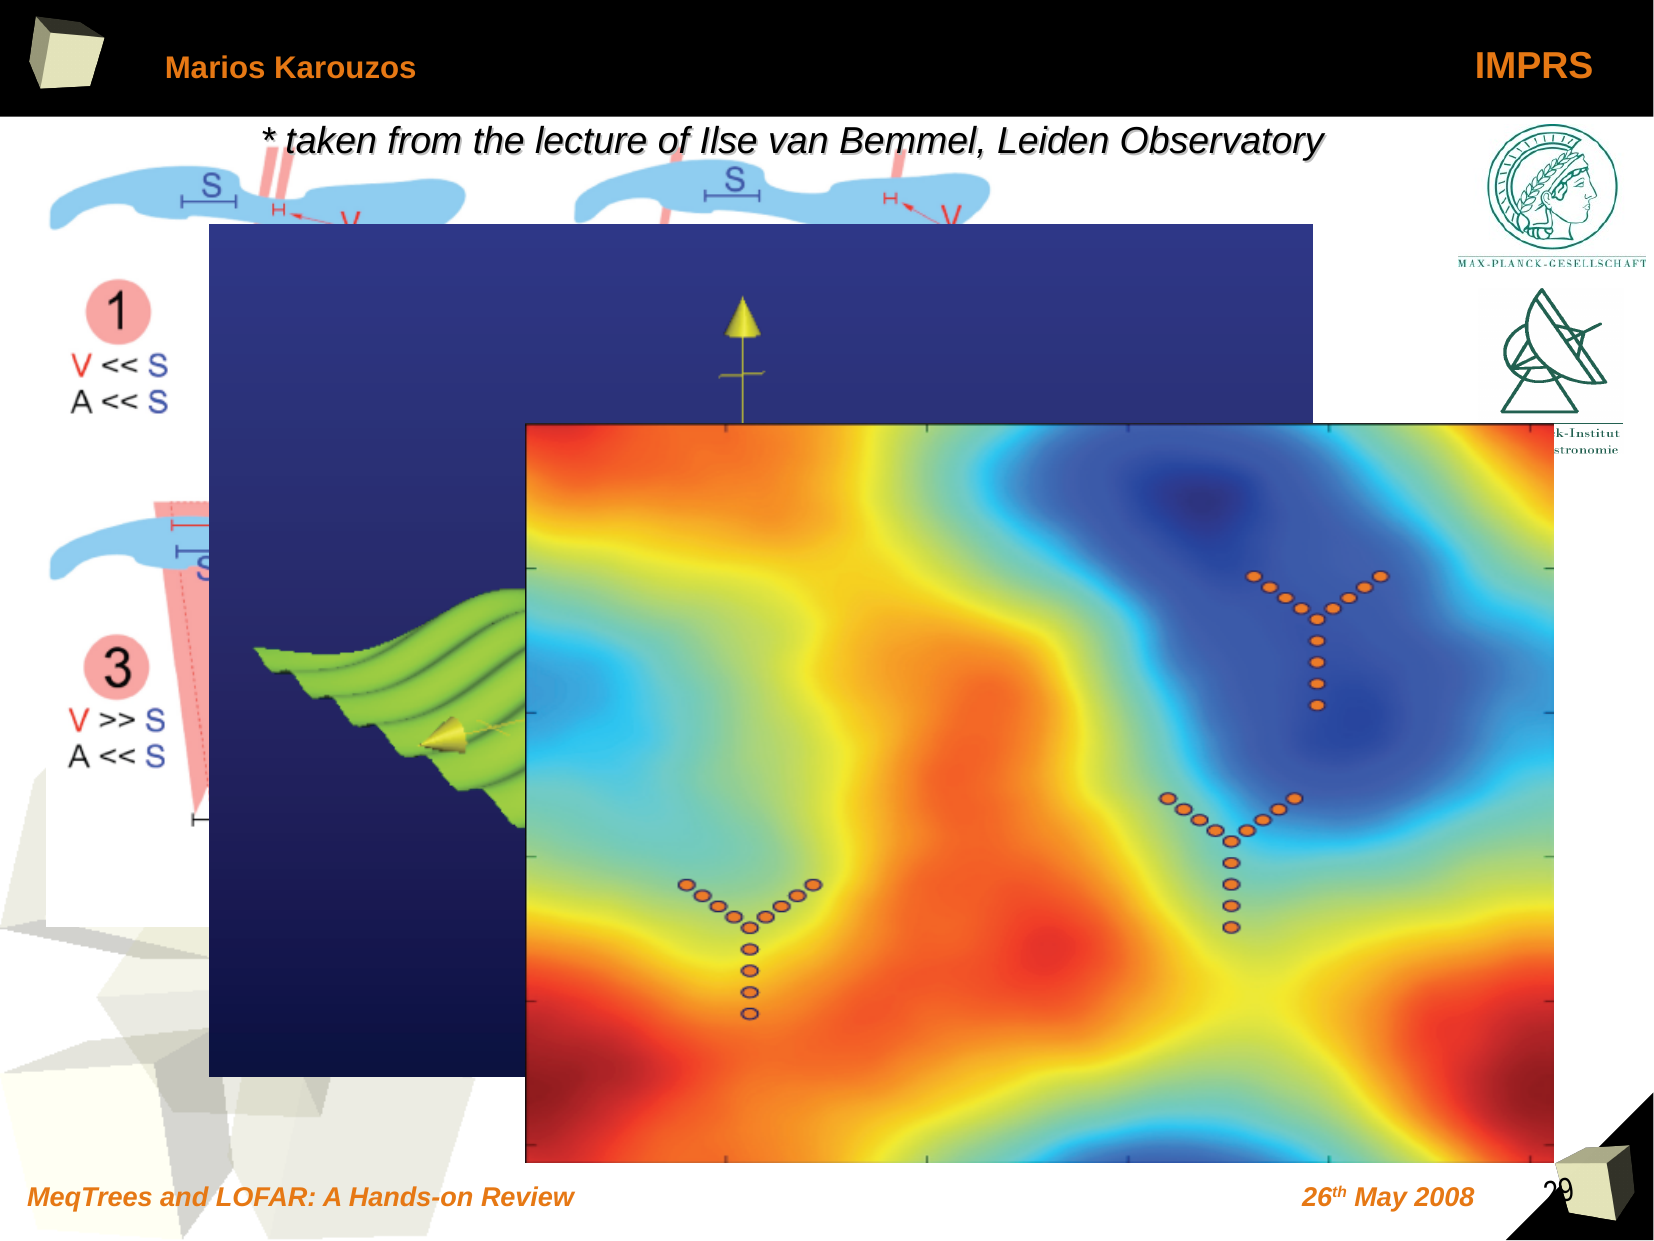

Marios Karouzos														 IMPRS
* taken from the lecture of Ilse van Bemmel, Leiden Observatory
MeqTrees and LOFAR: A Hands-on Review										26th May 2008